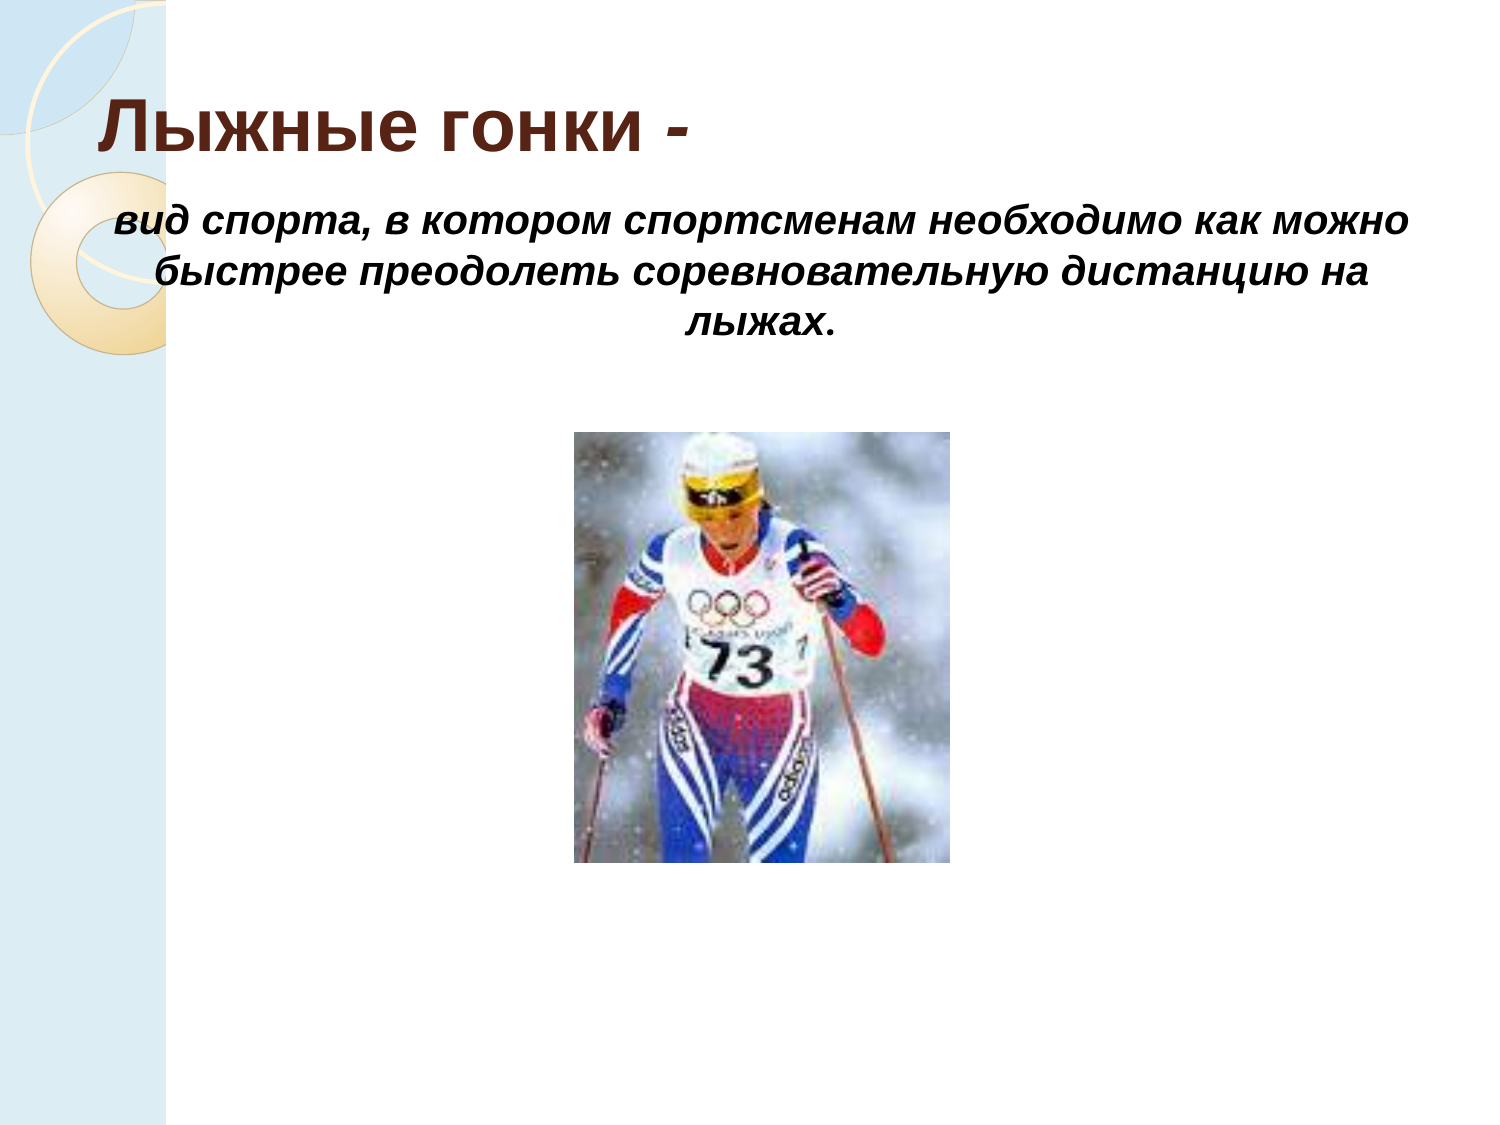

# Лыжные гонки -
вид спорта, в котором спортсменам необходимо как можно быстрее преодолеть соревновательную дистанцию на лыжах.